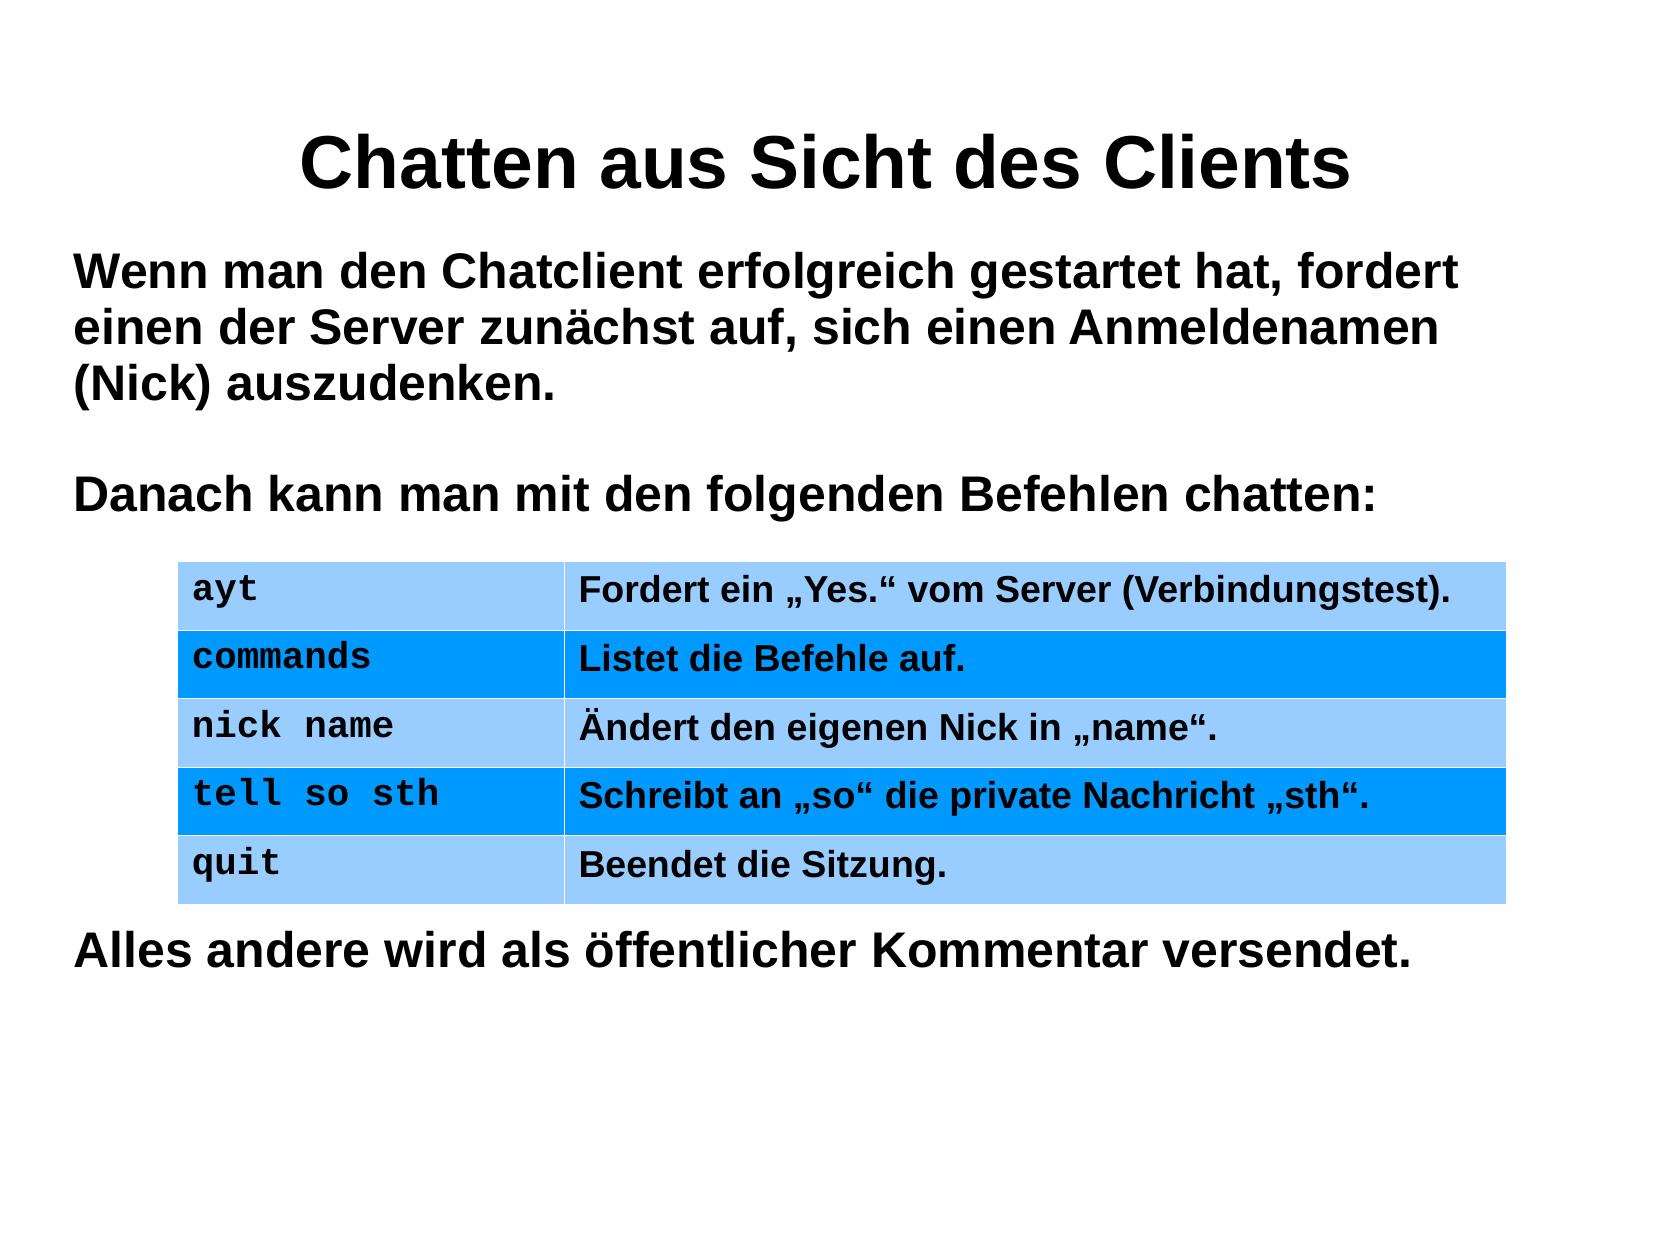

# Chatten aus Sicht des Clients
Wenn man den Chatclient erfolgreich gestartet hat, fordert einen der Server zunächst auf, sich einen Anmeldenamen (Nick) auszudenken.
Danach kann man mit den folgenden Befehlen chatten:
| ayt | Fordert ein „Yes.“ vom Server (Verbindungstest). |
| --- | --- |
| commands | Listet die Befehle auf. |
| nick name | Ändert den eigenen Nick in „name“. |
| tell so sth | Schreibt an „so“ die private Nachricht „sth“. |
| quit | Beendet die Sitzung. |
Alles andere wird als öffentlicher Kommentar versendet.